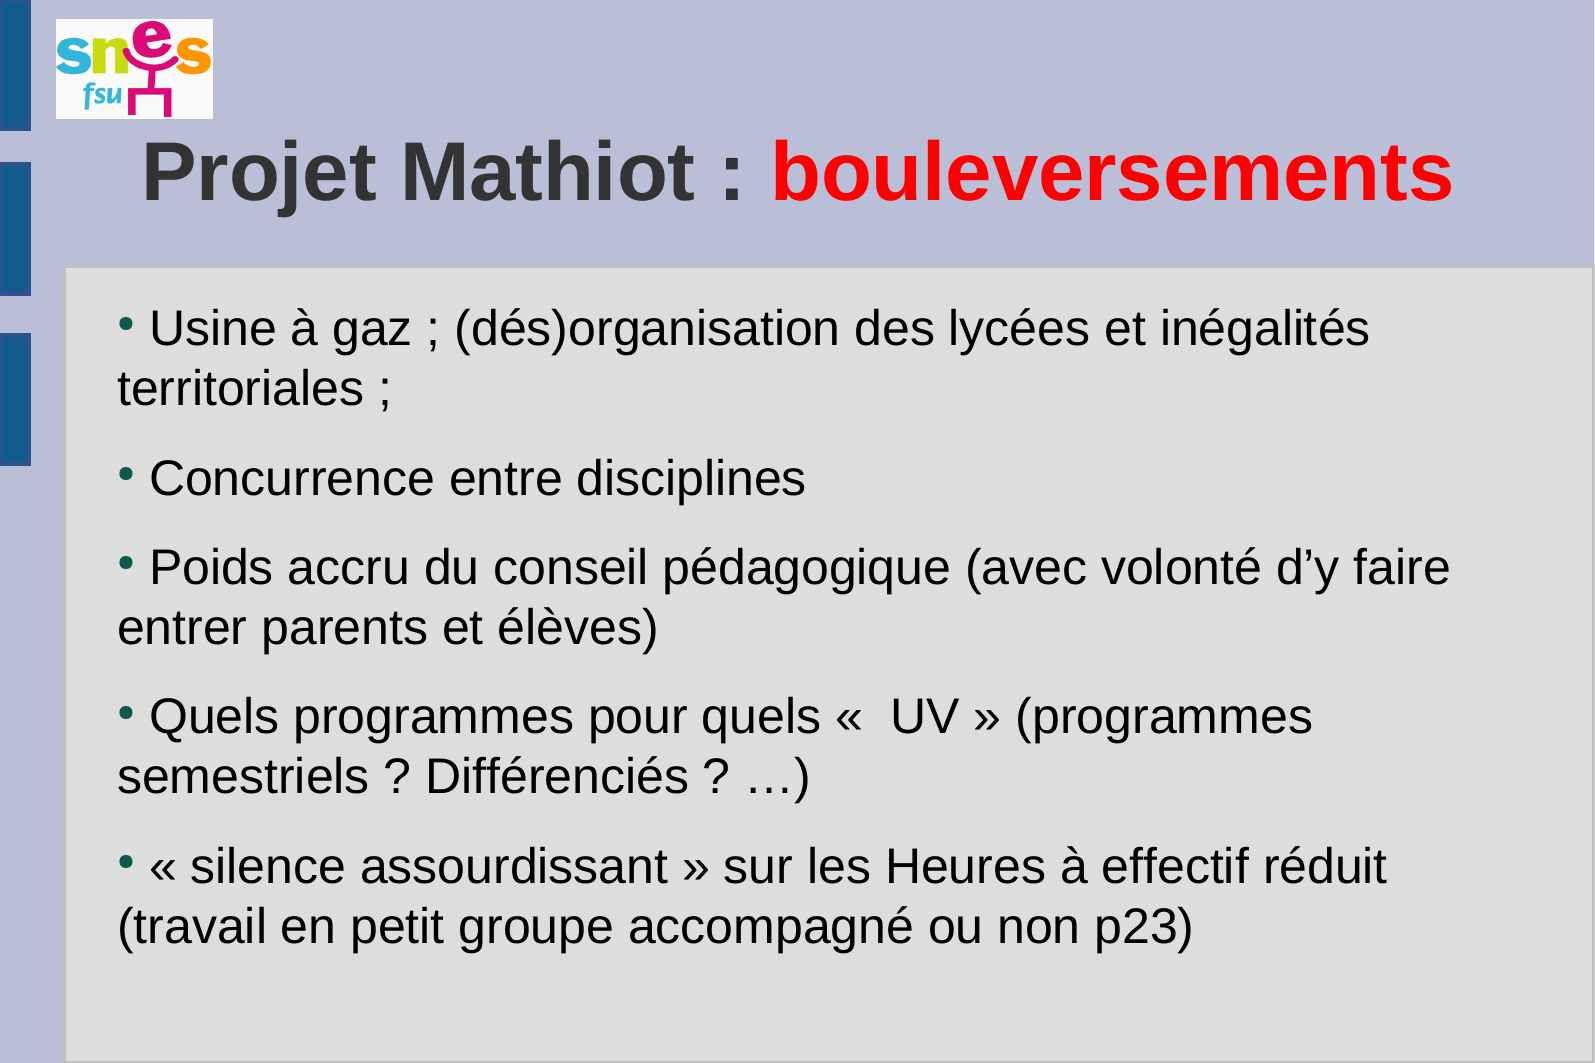

# Projet Mathiot : bouleversements
 Usine à gaz ; (dés)organisation des lycées et inégalités territoriales ;
 Concurrence entre disciplines
 Poids accru du conseil pédagogique (avec volonté d’y faire entrer parents et élèves)
 Quels programmes pour quels «  UV » (programmes semestriels ? Différenciés ? …)
 « silence assourdissant » sur les Heures à effectif réduit (travail en petit groupe accompagné ou non p23)